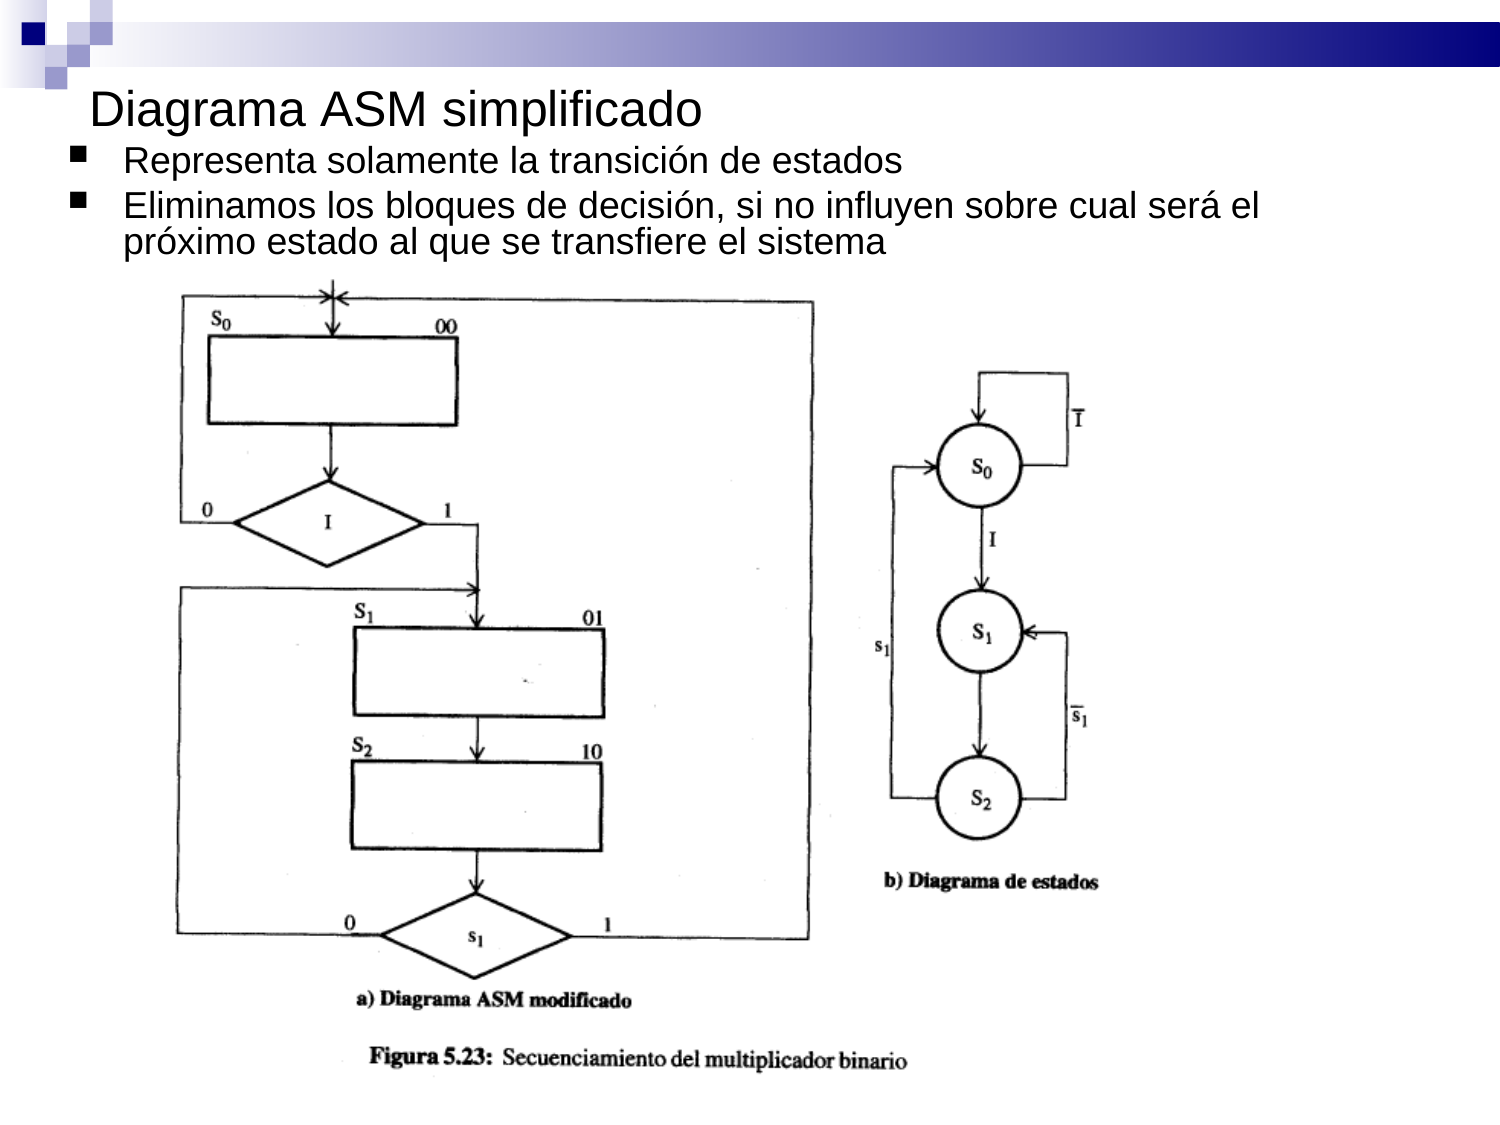

# Diagrama ASM simplificado
Representa solamente la transición de estados
Eliminamos los bloques de decisión, si no influyen sobre cual será el próximo estado al que se transfiere el sistema